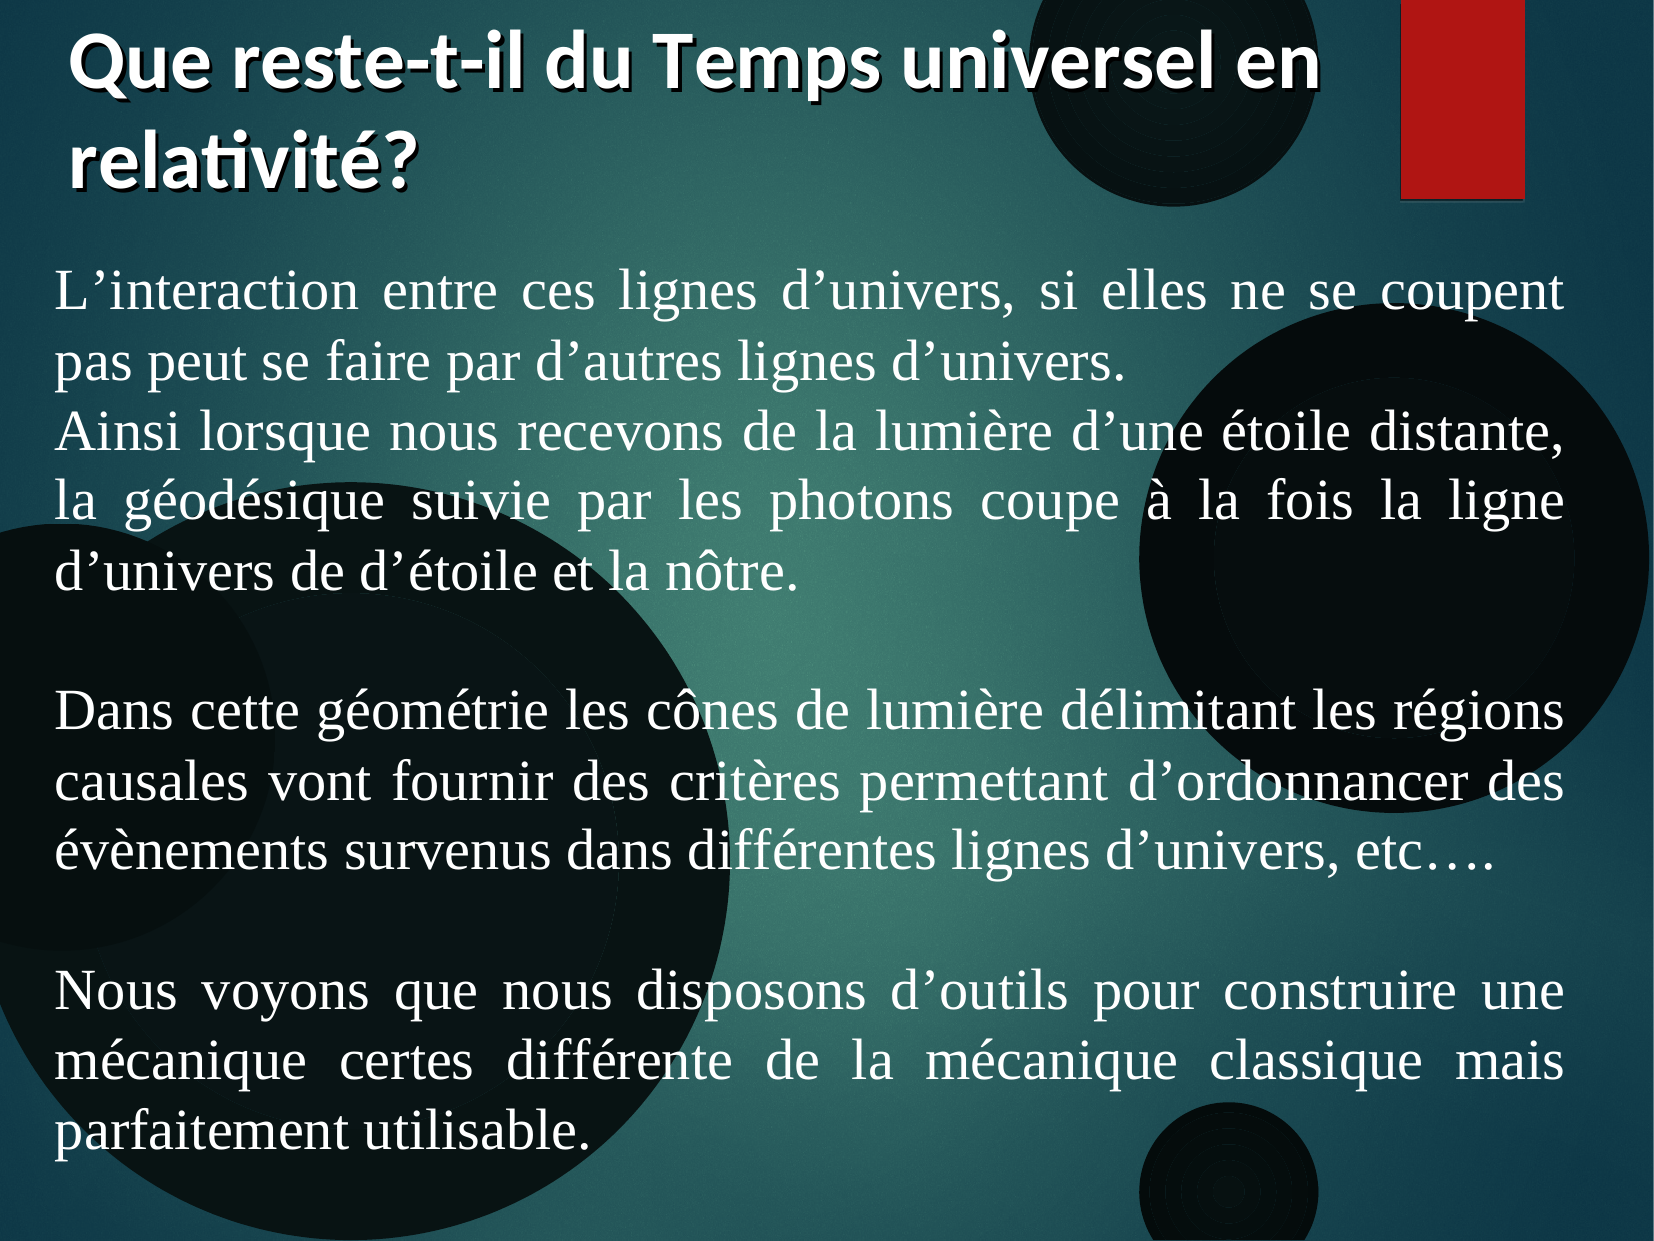

Que reste-t-il du Temps universel en relativité?
L’interaction entre ces lignes d’univers, si elles ne se coupent pas peut se faire par d’autres lignes d’univers.
Ainsi lorsque nous recevons de la lumière d’une étoile distante, la géodésique suivie par les photons coupe à la fois la ligne d’univers de d’étoile et la nôtre.
Dans cette géométrie les cônes de lumière délimitant les régions causales vont fournir des critères permettant d’ordonnancer des évènements survenus dans différentes lignes d’univers, etc….
Nous voyons que nous disposons d’outils pour construire une mécanique certes différente de la mécanique classique mais parfaitement utilisable.
.